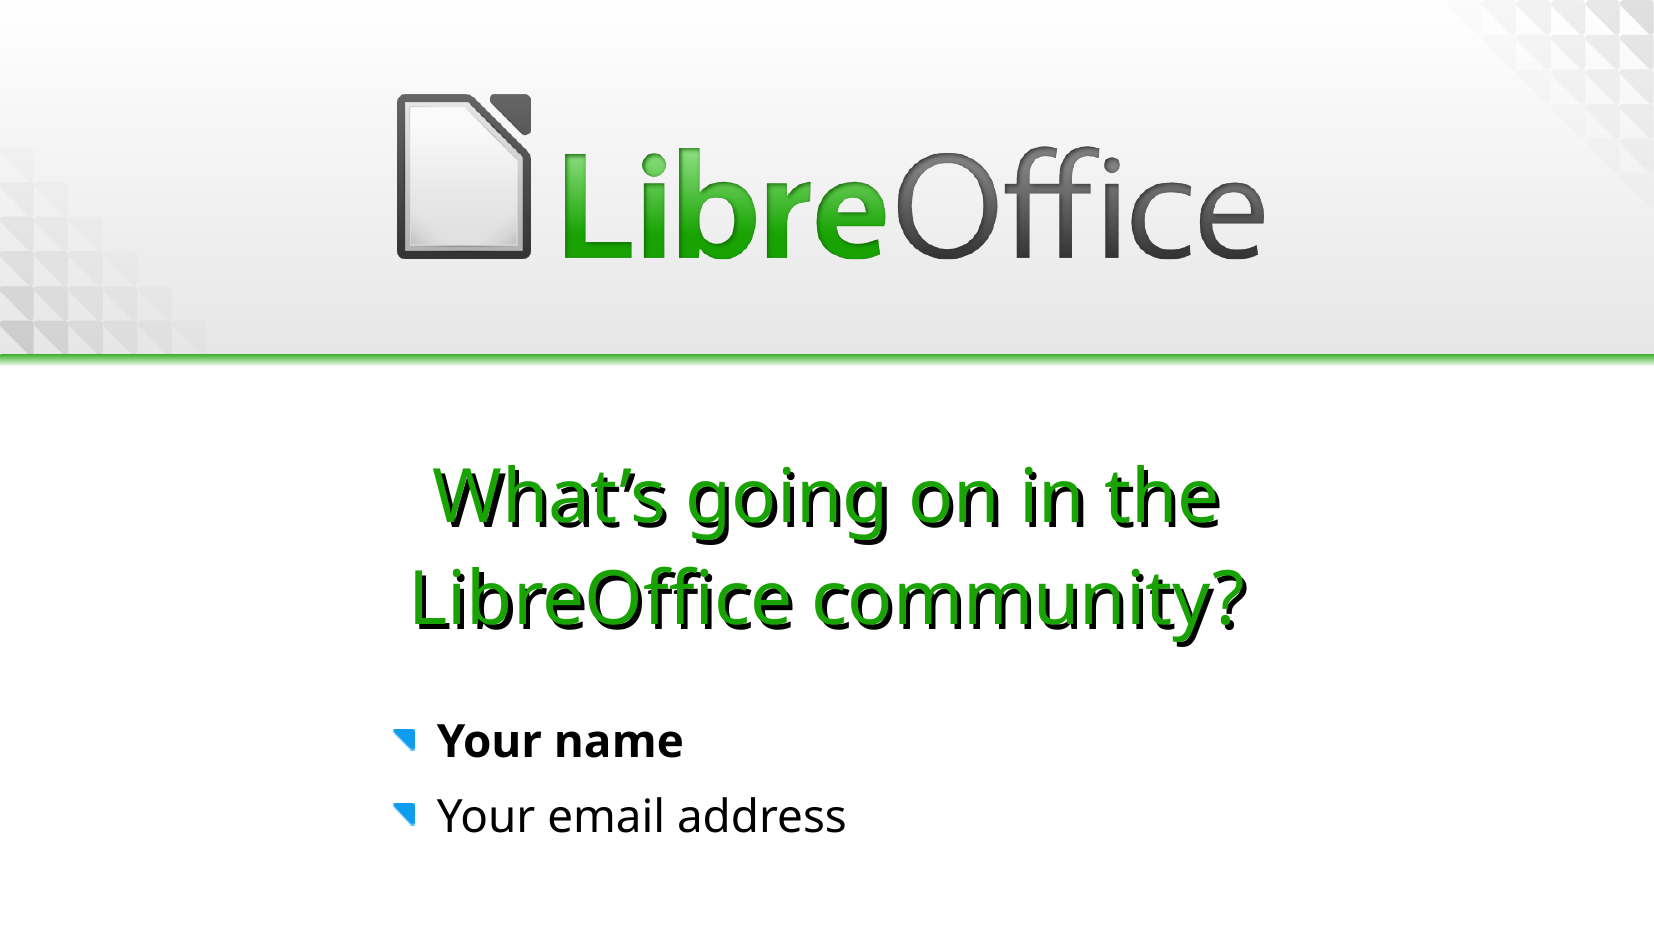

# What’s going on in the LibreOffice community?
Your name
Your email address
1